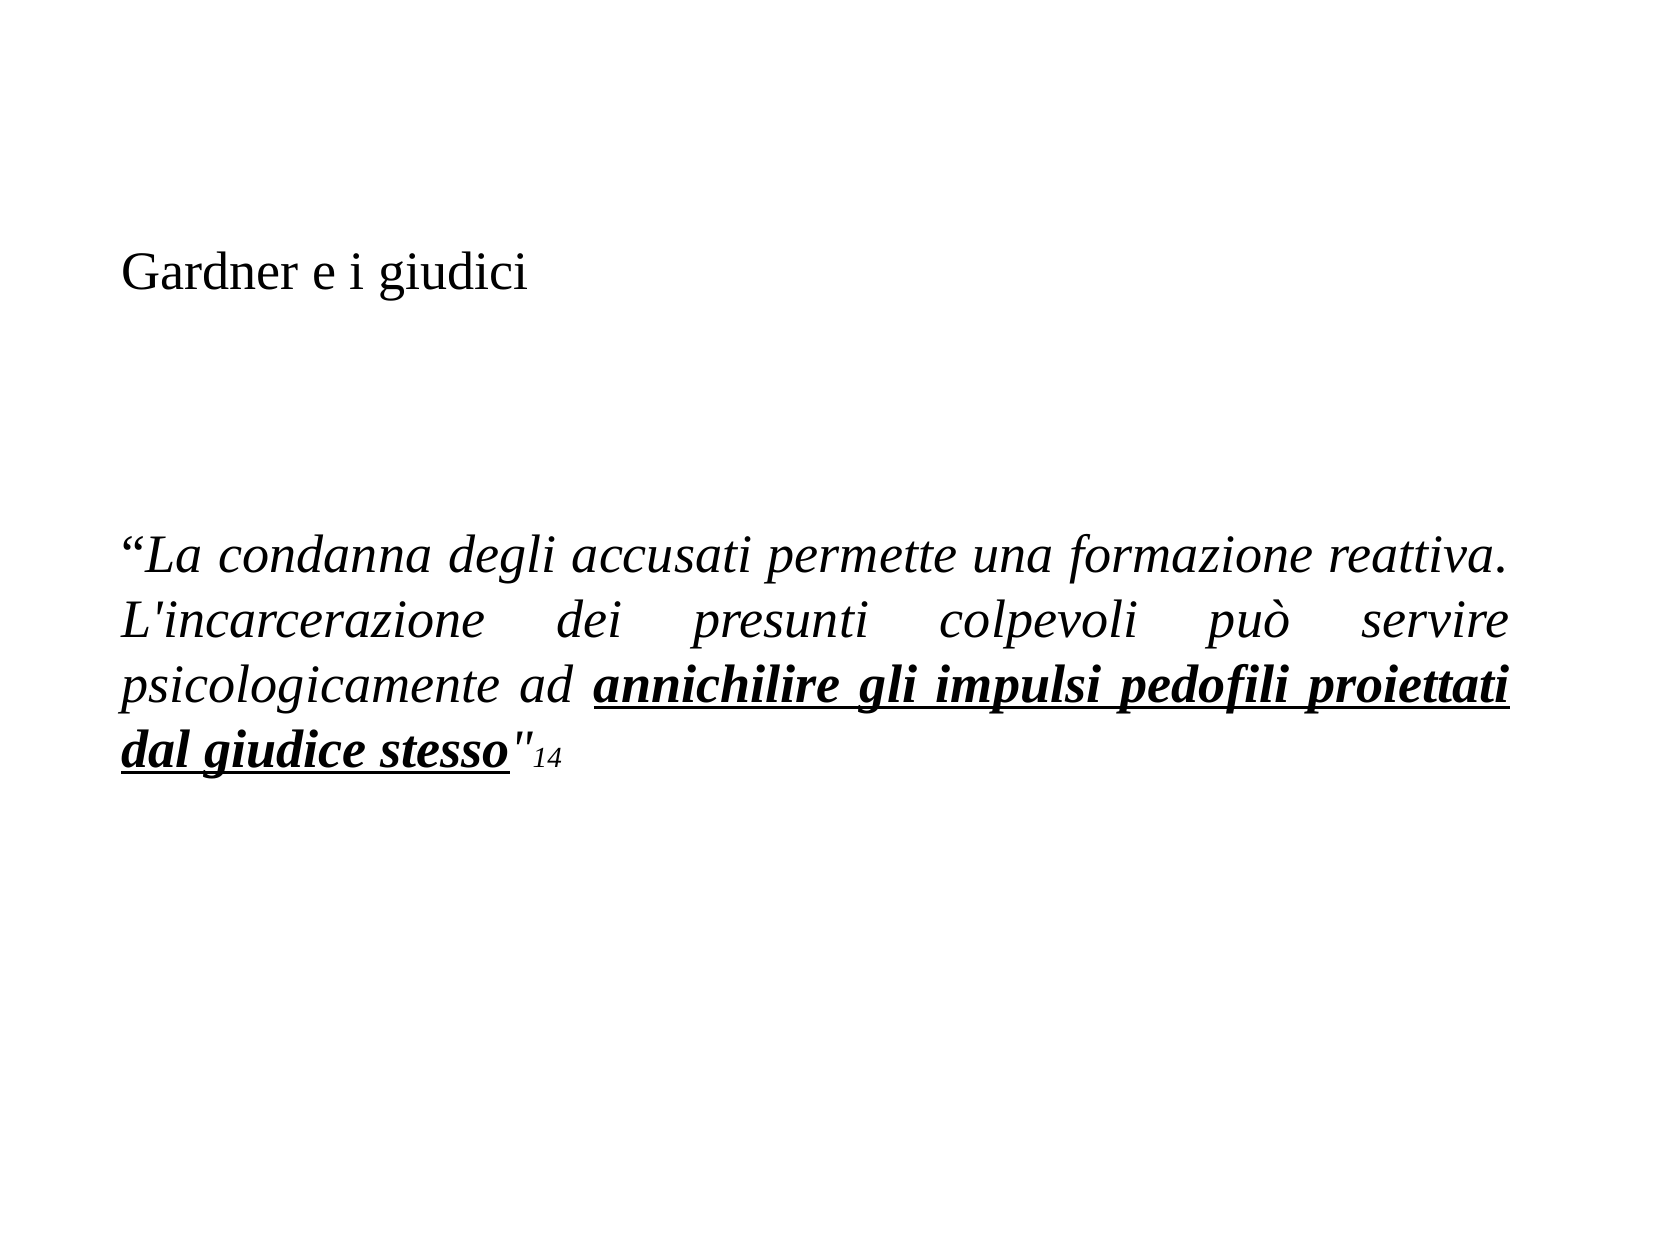

# Gardner e i giudici
“La condanna degli accusati permette una formazione reattiva. L'incarcerazione dei presunti colpevoli può servire psicologicamente ad annichilire gli impulsi pedofili proiettati dal giudice stesso"14
14 A. Gardner Sex Abuse Isteria ed Creative Therapeutics, op.cit. pag. 123